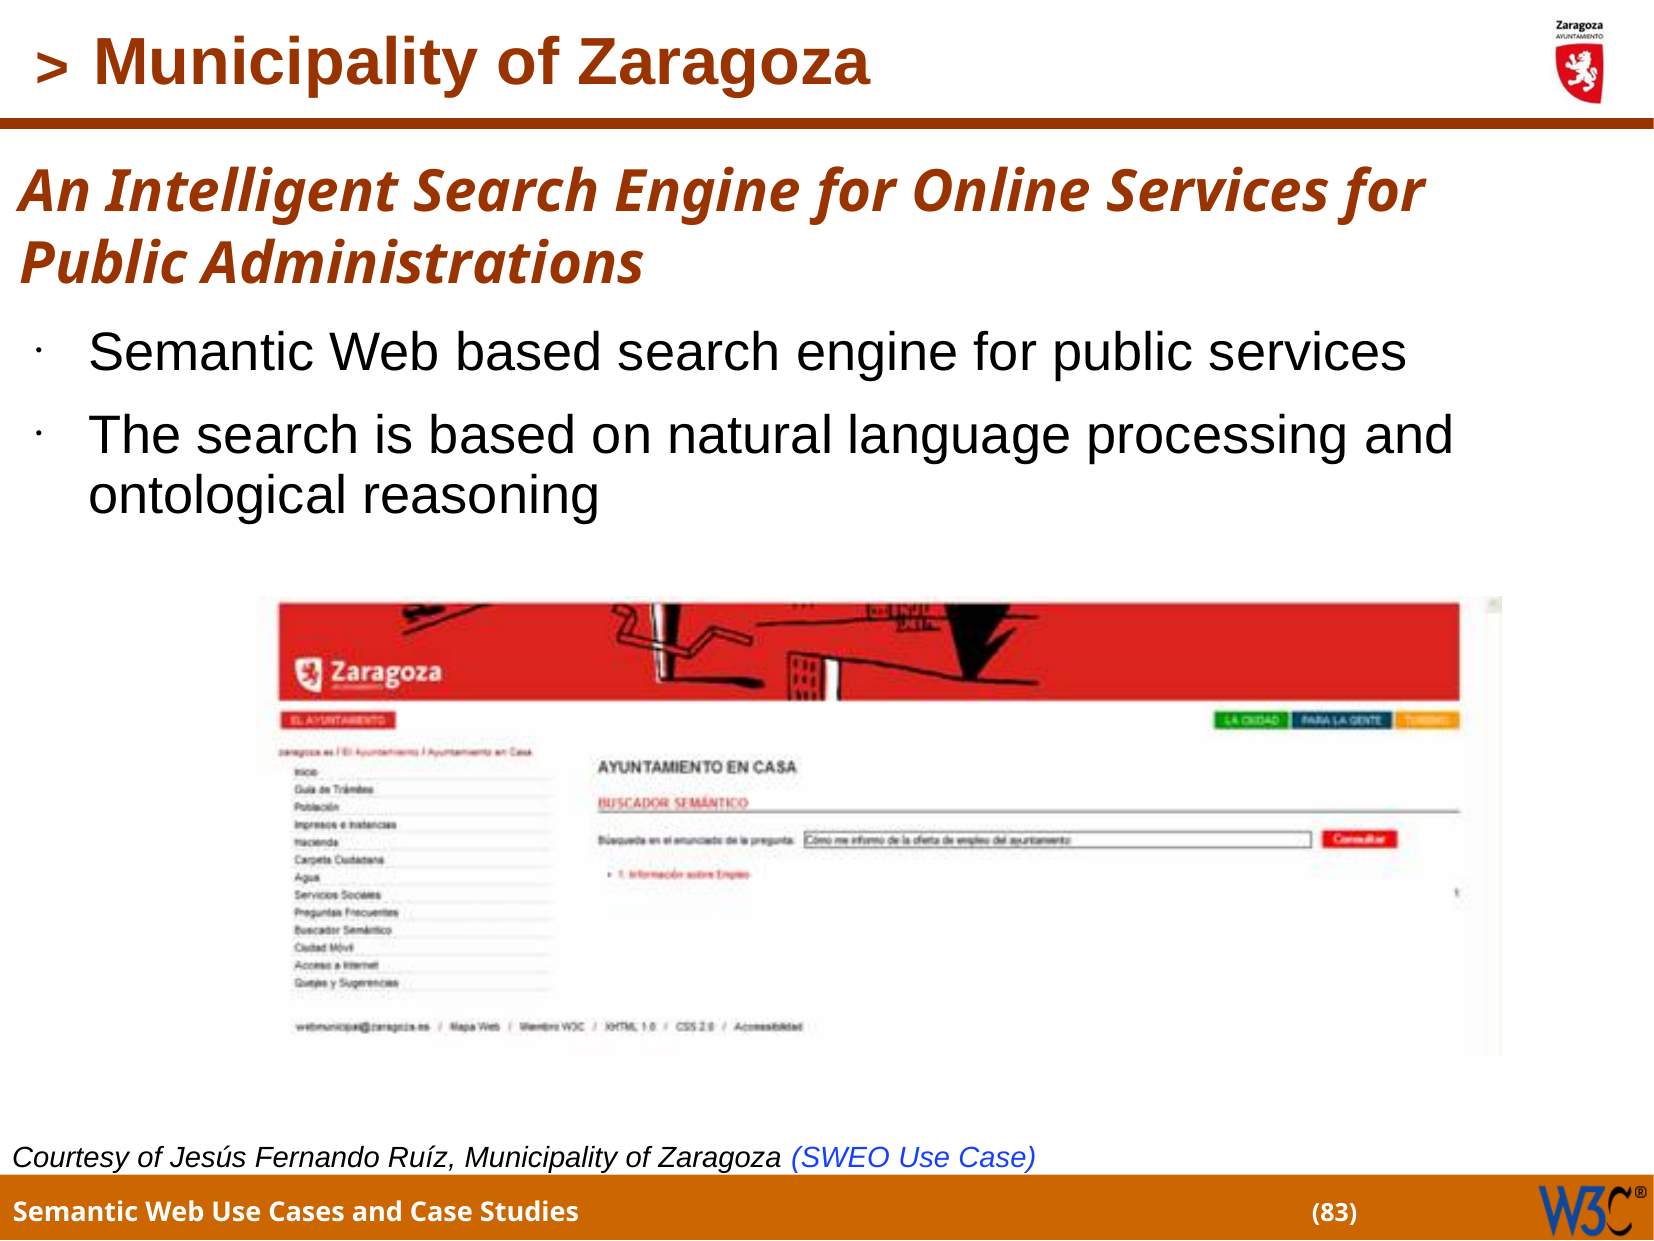

# Municipality of Zaragoza
An Intelligent Search Engine for Online Services for Public Administrations
Semantic Web based search engine for public services
The search is based on natural language processing and ontological reasoning
Courtesy of Jesús Fernando Ruíz, Municipality of Zaragoza (SWEO Use Case)